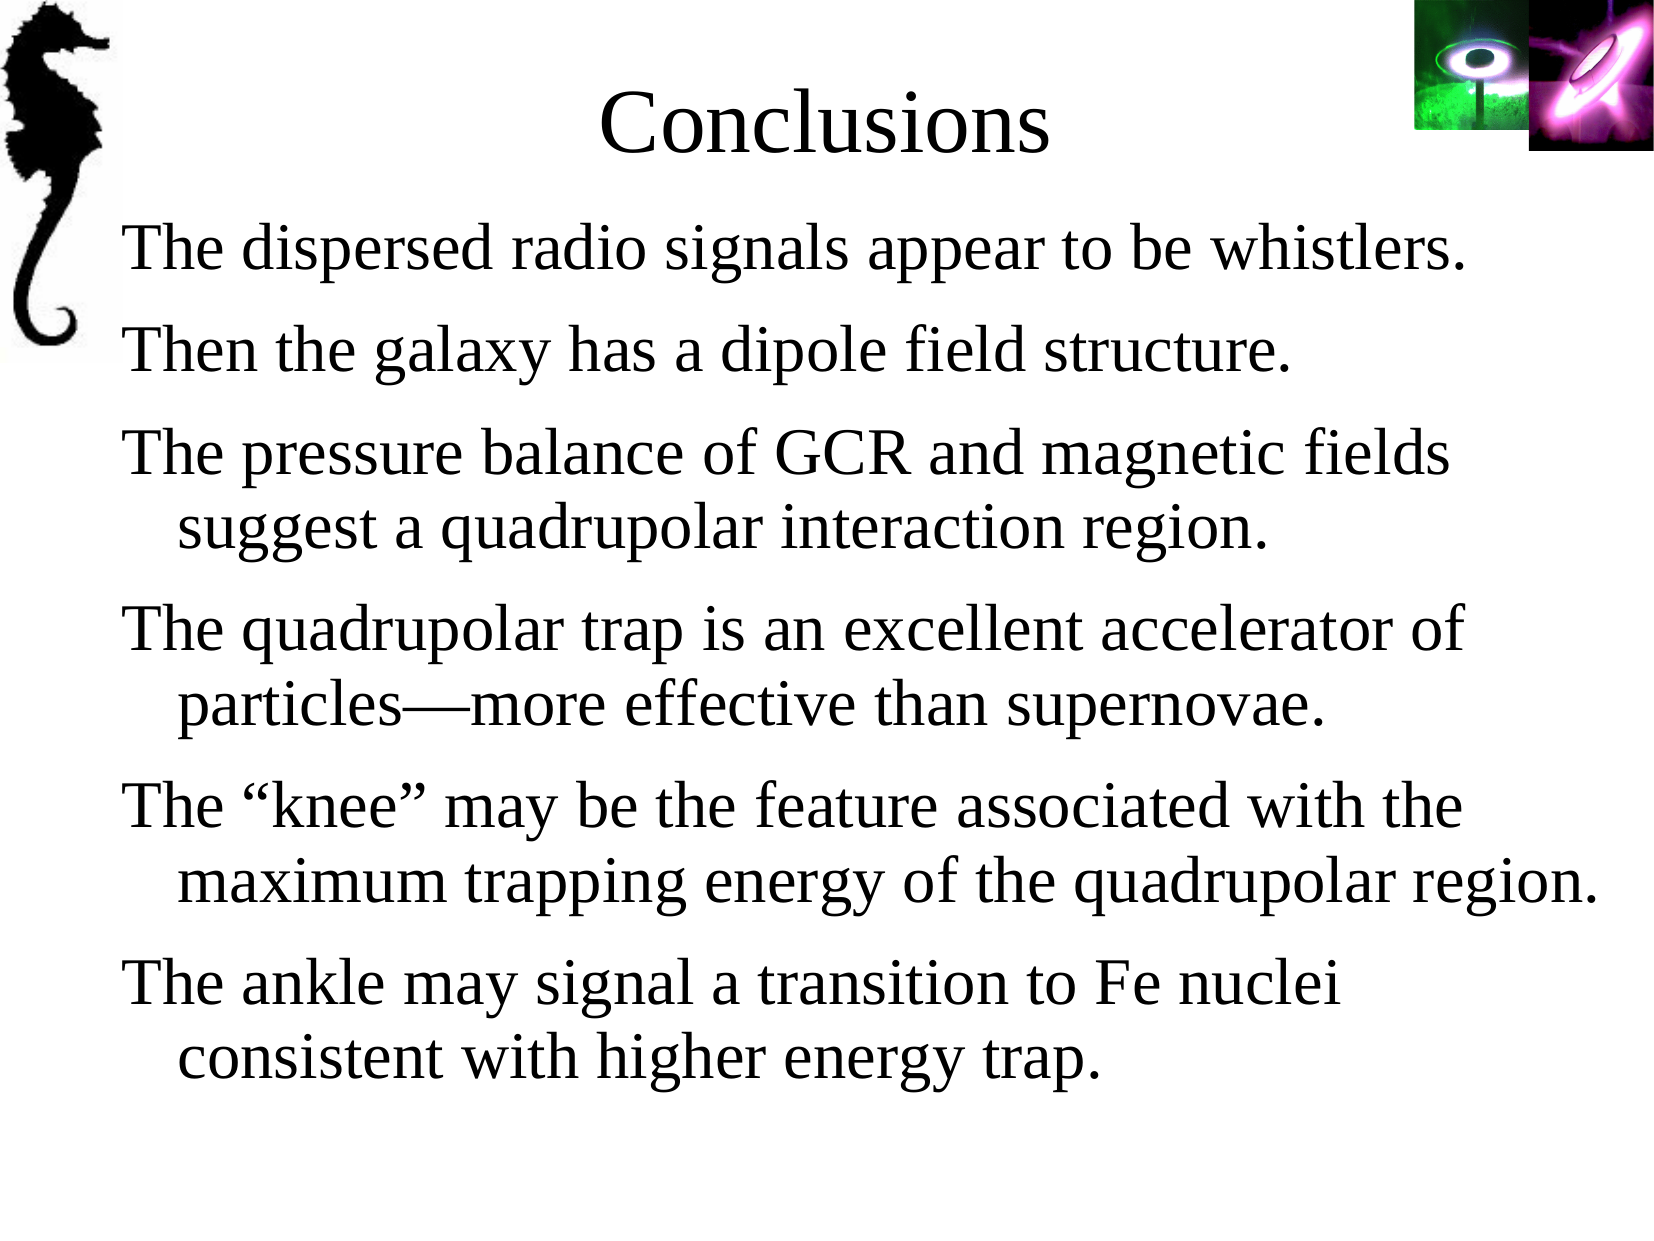

# Conclusions
The dispersed radio signals appear to be whistlers.
Then the galaxy has a dipole field structure.
The pressure balance of GCR and magnetic fields suggest a quadrupolar interaction region.
The quadrupolar trap is an excellent accelerator of particles—more effective than supernovae.
The “knee” may be the feature associated with the maximum trapping energy of the quadrupolar region.
The ankle may signal a transition to Fe nuclei consistent with higher energy trap.